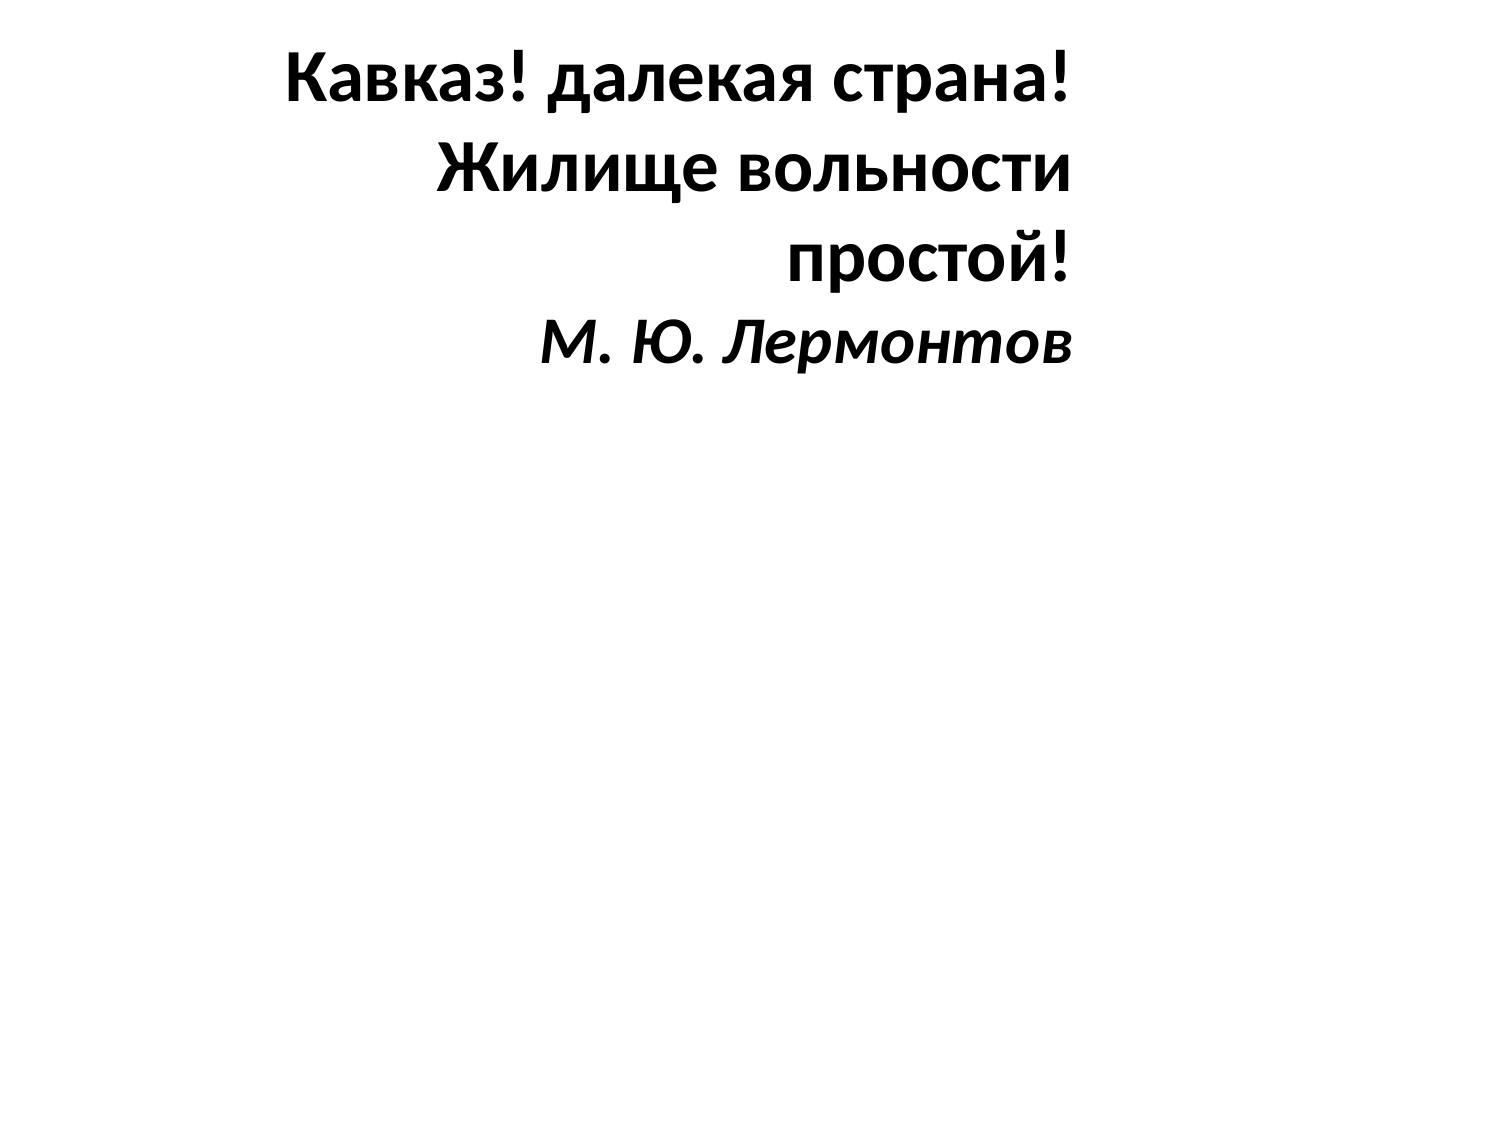

Кавказ! далекая страна!
Жилище вольности простой!
М. Ю. Лермонтов